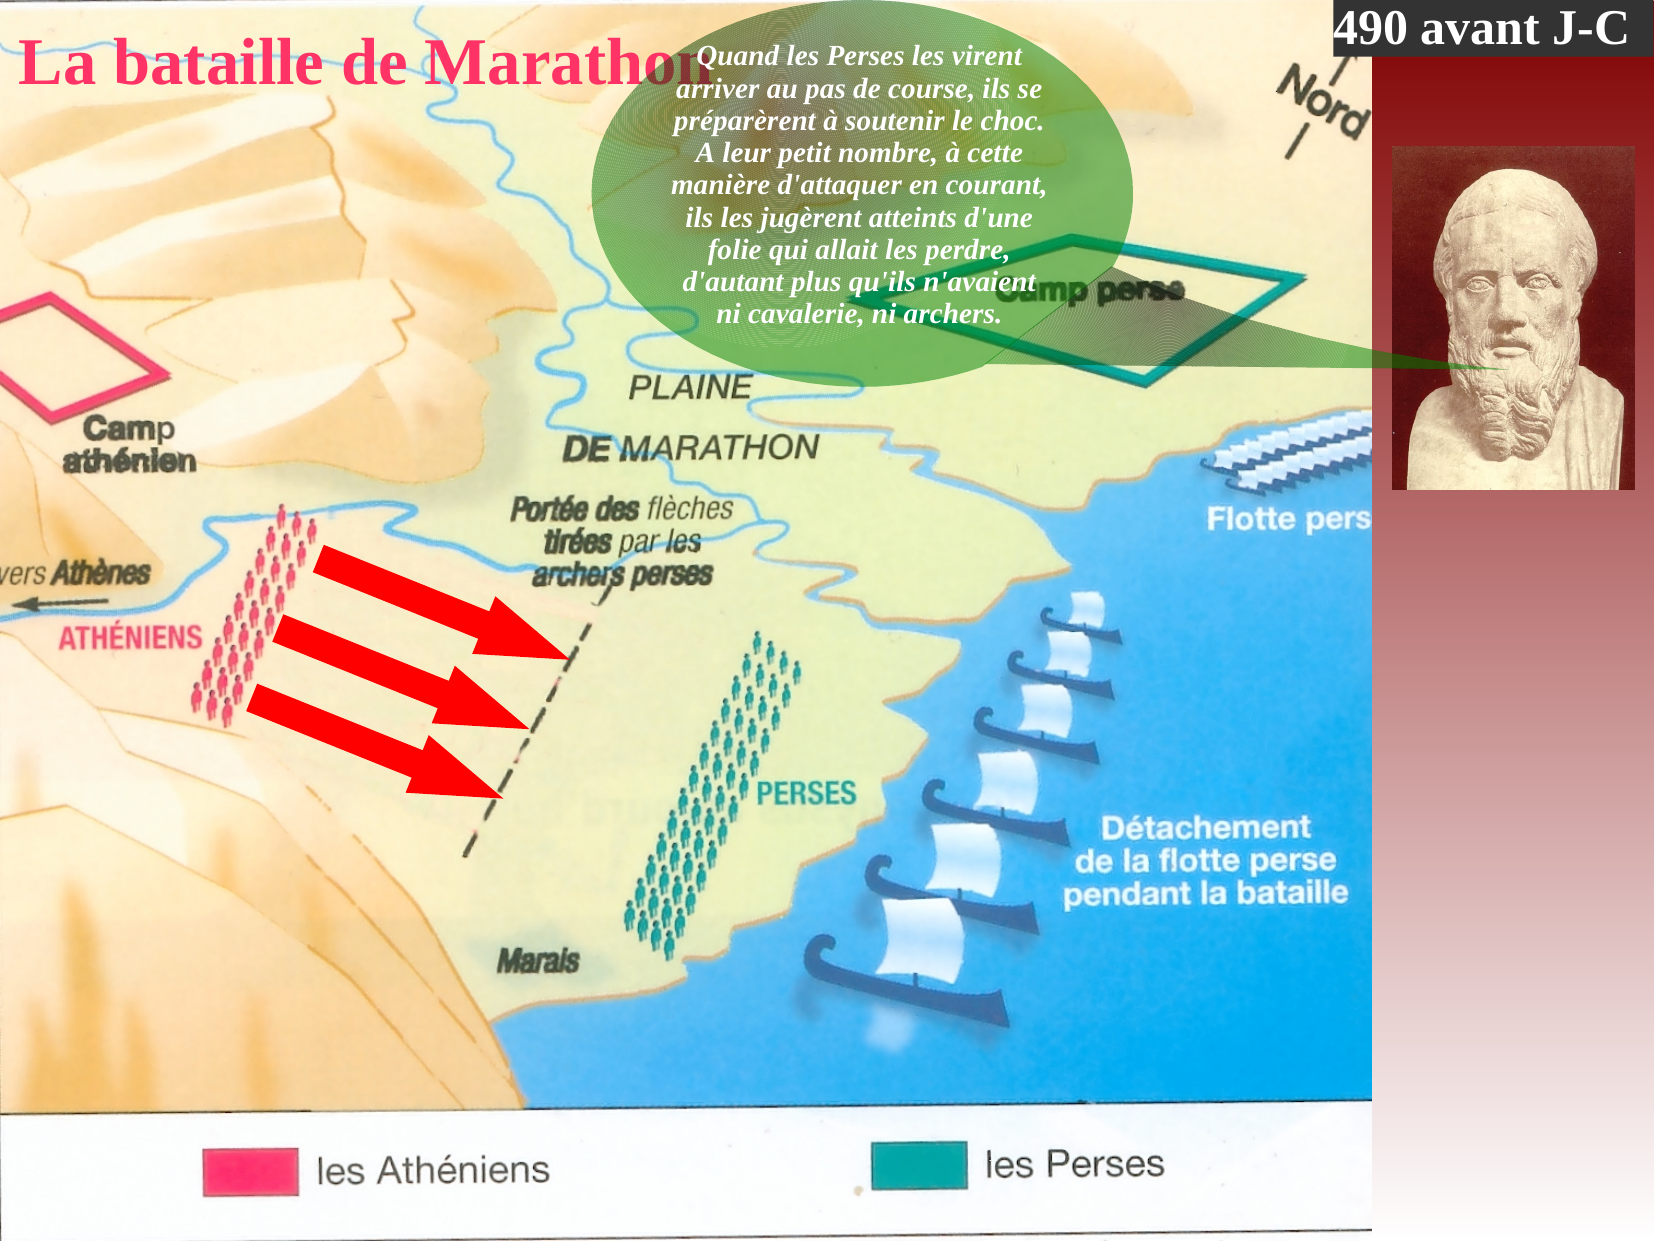

Quand les Perses les virent arriver au pas de course, ils se préparèrent à soutenir le choc. A leur petit nombre, à cette manière d'attaquer en courant, ils les jugèrent atteints d'une folie qui allait les perdre, d'autant plus qu'ils n'avaient ni cavalerie, ni archers.
490 avant J-C
La bataille de Marathon